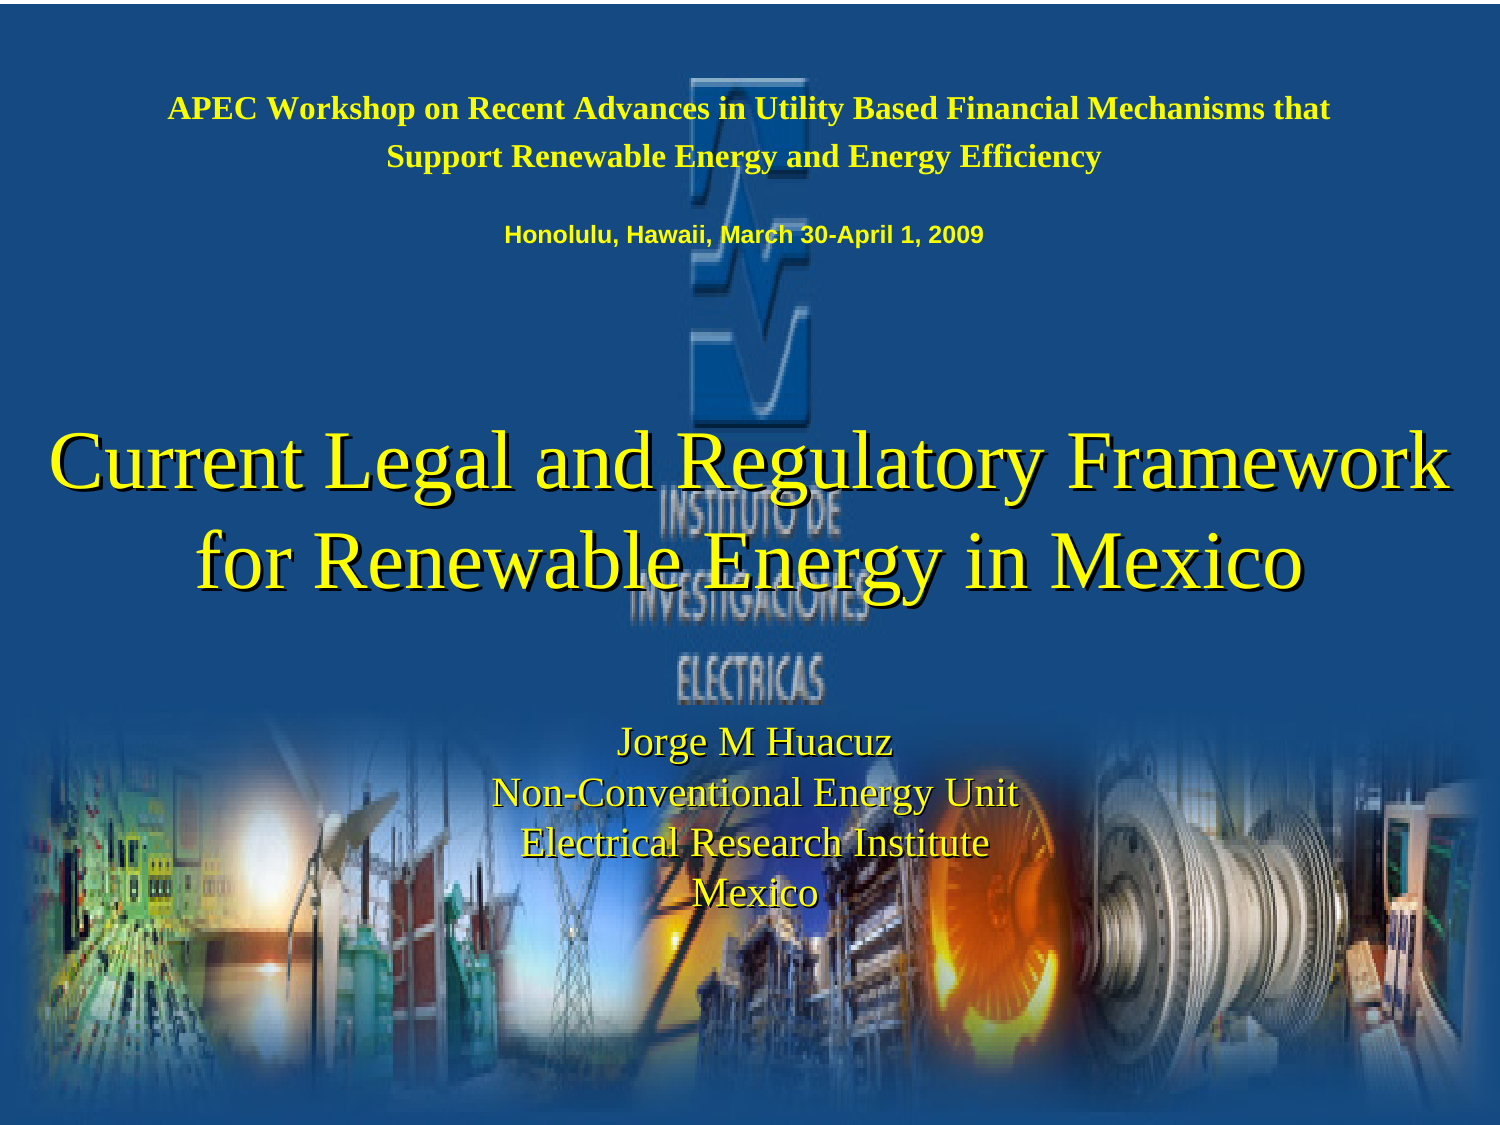

APEC Workshop on Recent Advances in Utility Based Financial Mechanisms that Support Renewable Energy and Energy Efficiency
Honolulu, Hawaii, March 30-April 1, 2009
# Current Legal and Regulatory Framework for Renewable Energy in Mexico
Jorge M Huacuz
Non-Conventional Energy Unit
Electrical Research Institute
Mexico